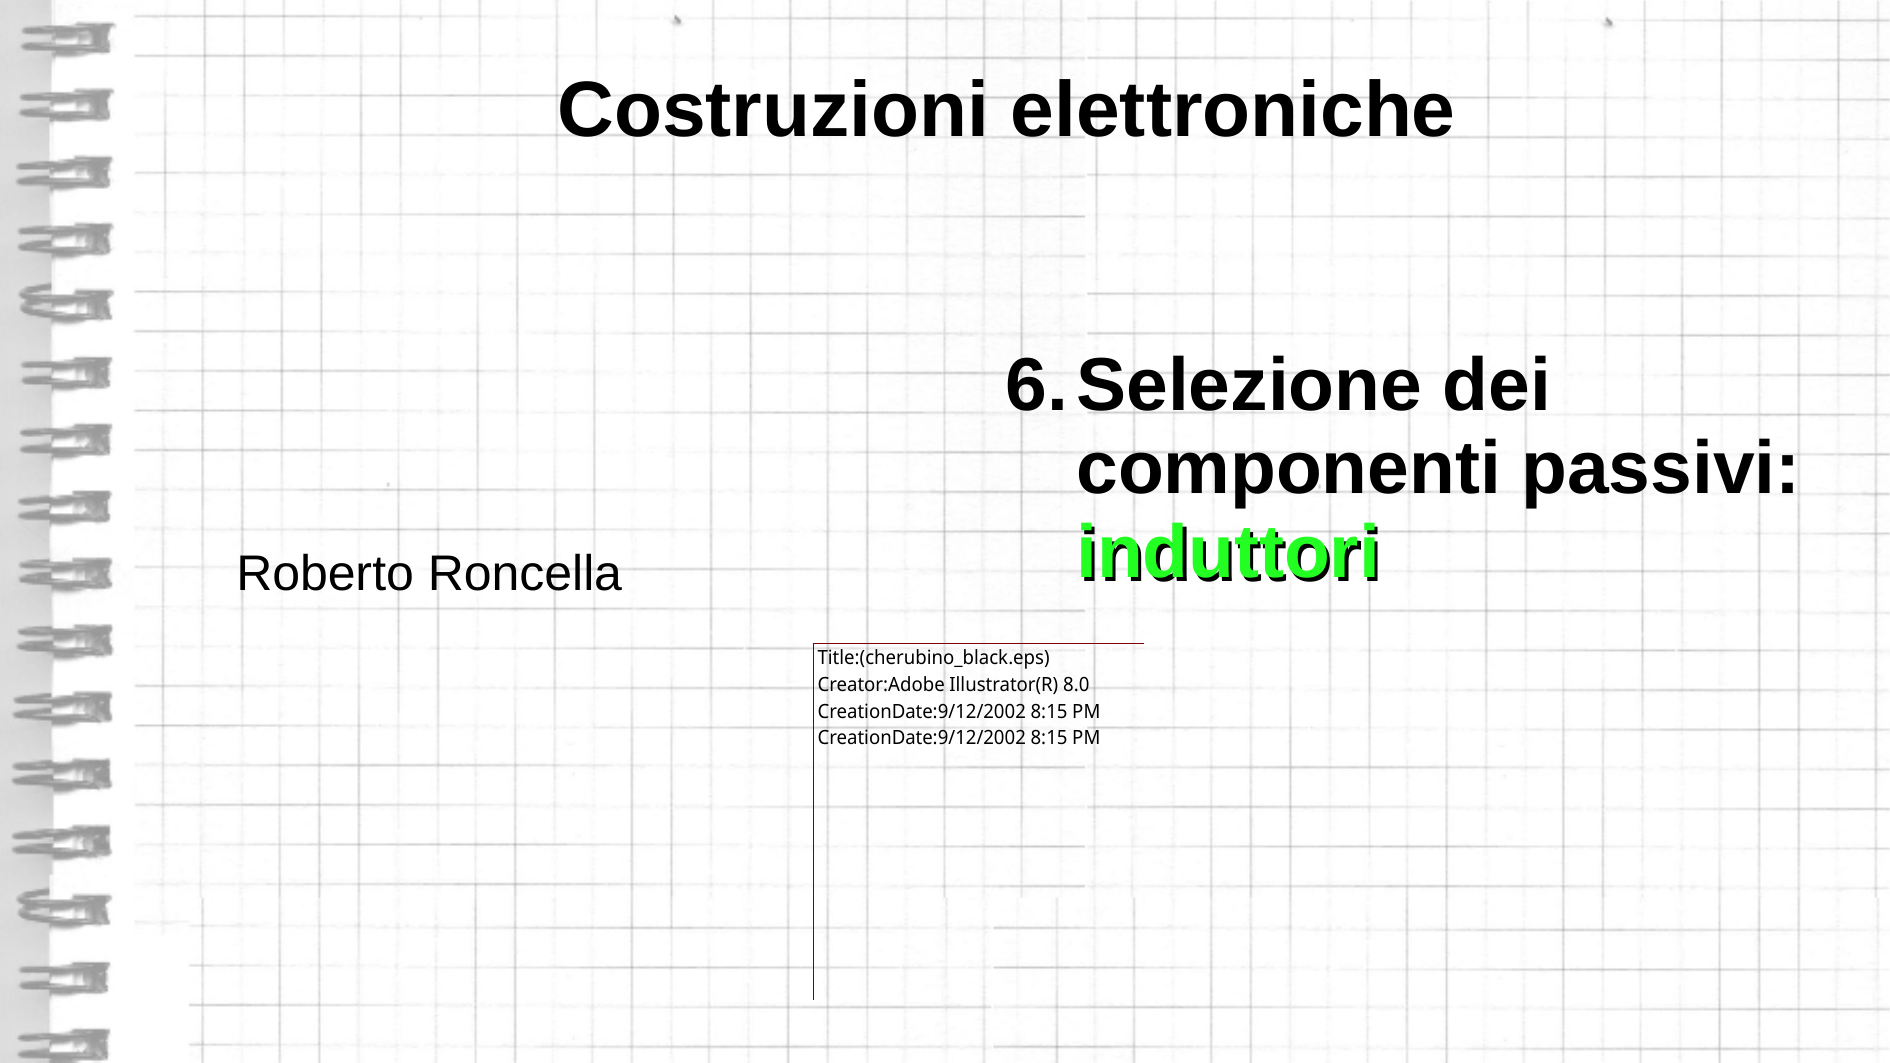

# Costruzioni elettroniche
Roberto Roncella
6.	Selezione dei componenti passivi: induttori